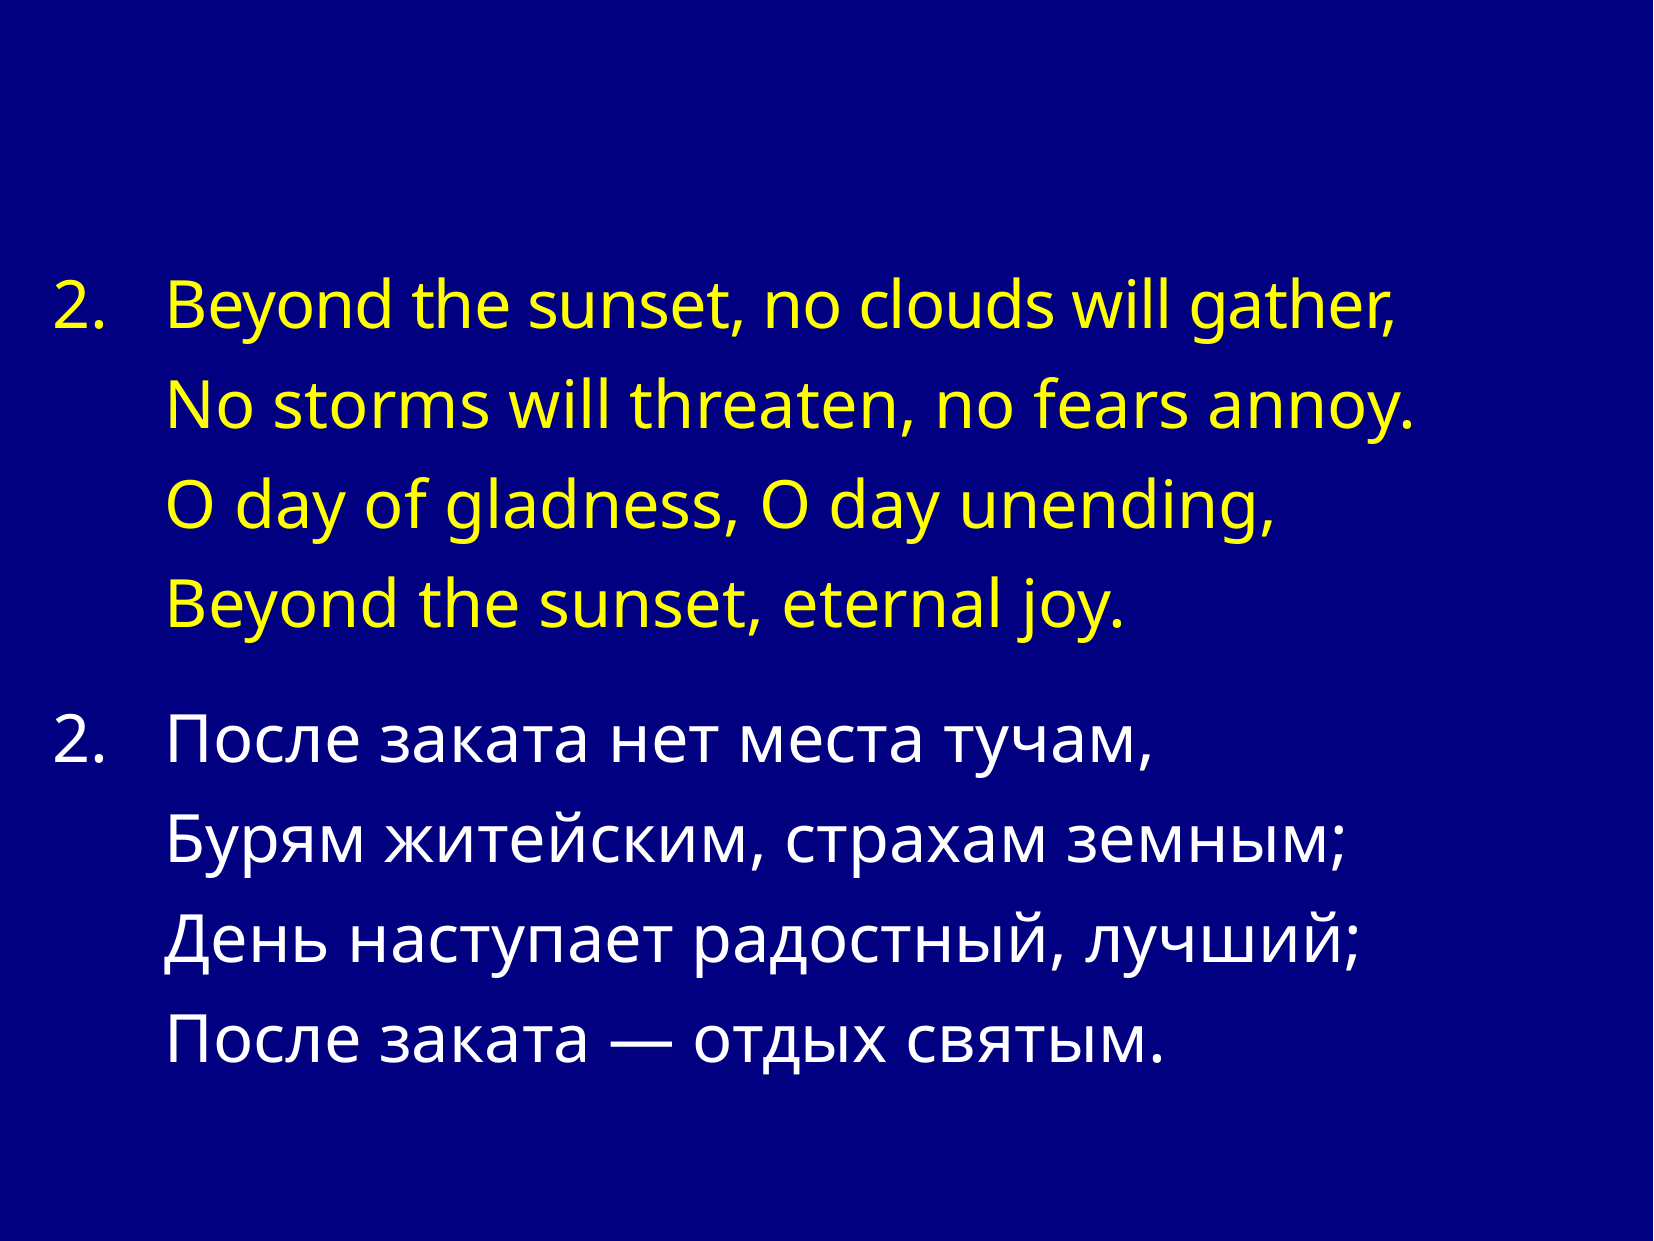

2.	Beyond the sunset, no clouds will gather,
	No storms will threaten, no fears annoy.
	O day of gladness, O day unending,
	Beyond the sunset, eternal joy.
2.	После заката нет места тучам,
	Бурям житейским, страхам земным;
	День наступает радостный, лучший;
	После заката — отдых святым.